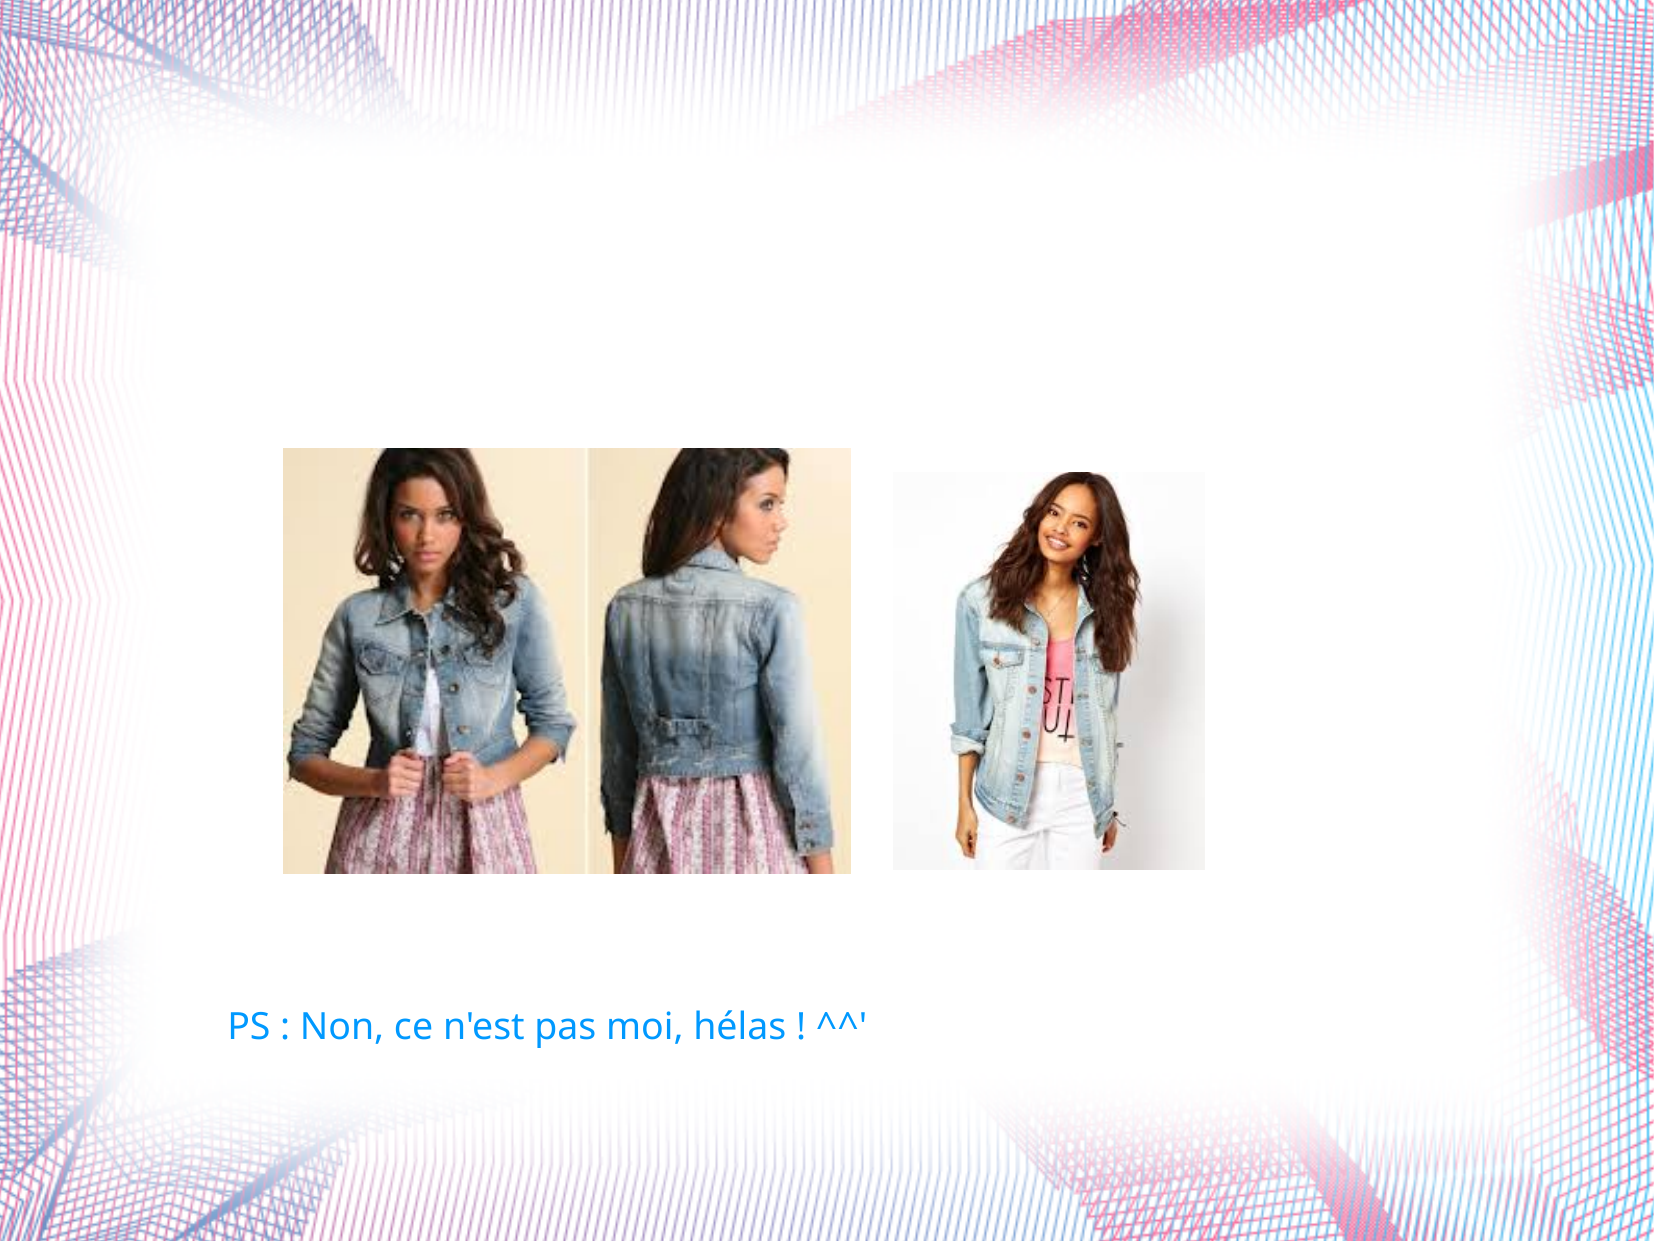

#
PS : Non, ce n'est pas moi, hélas ! ^^'